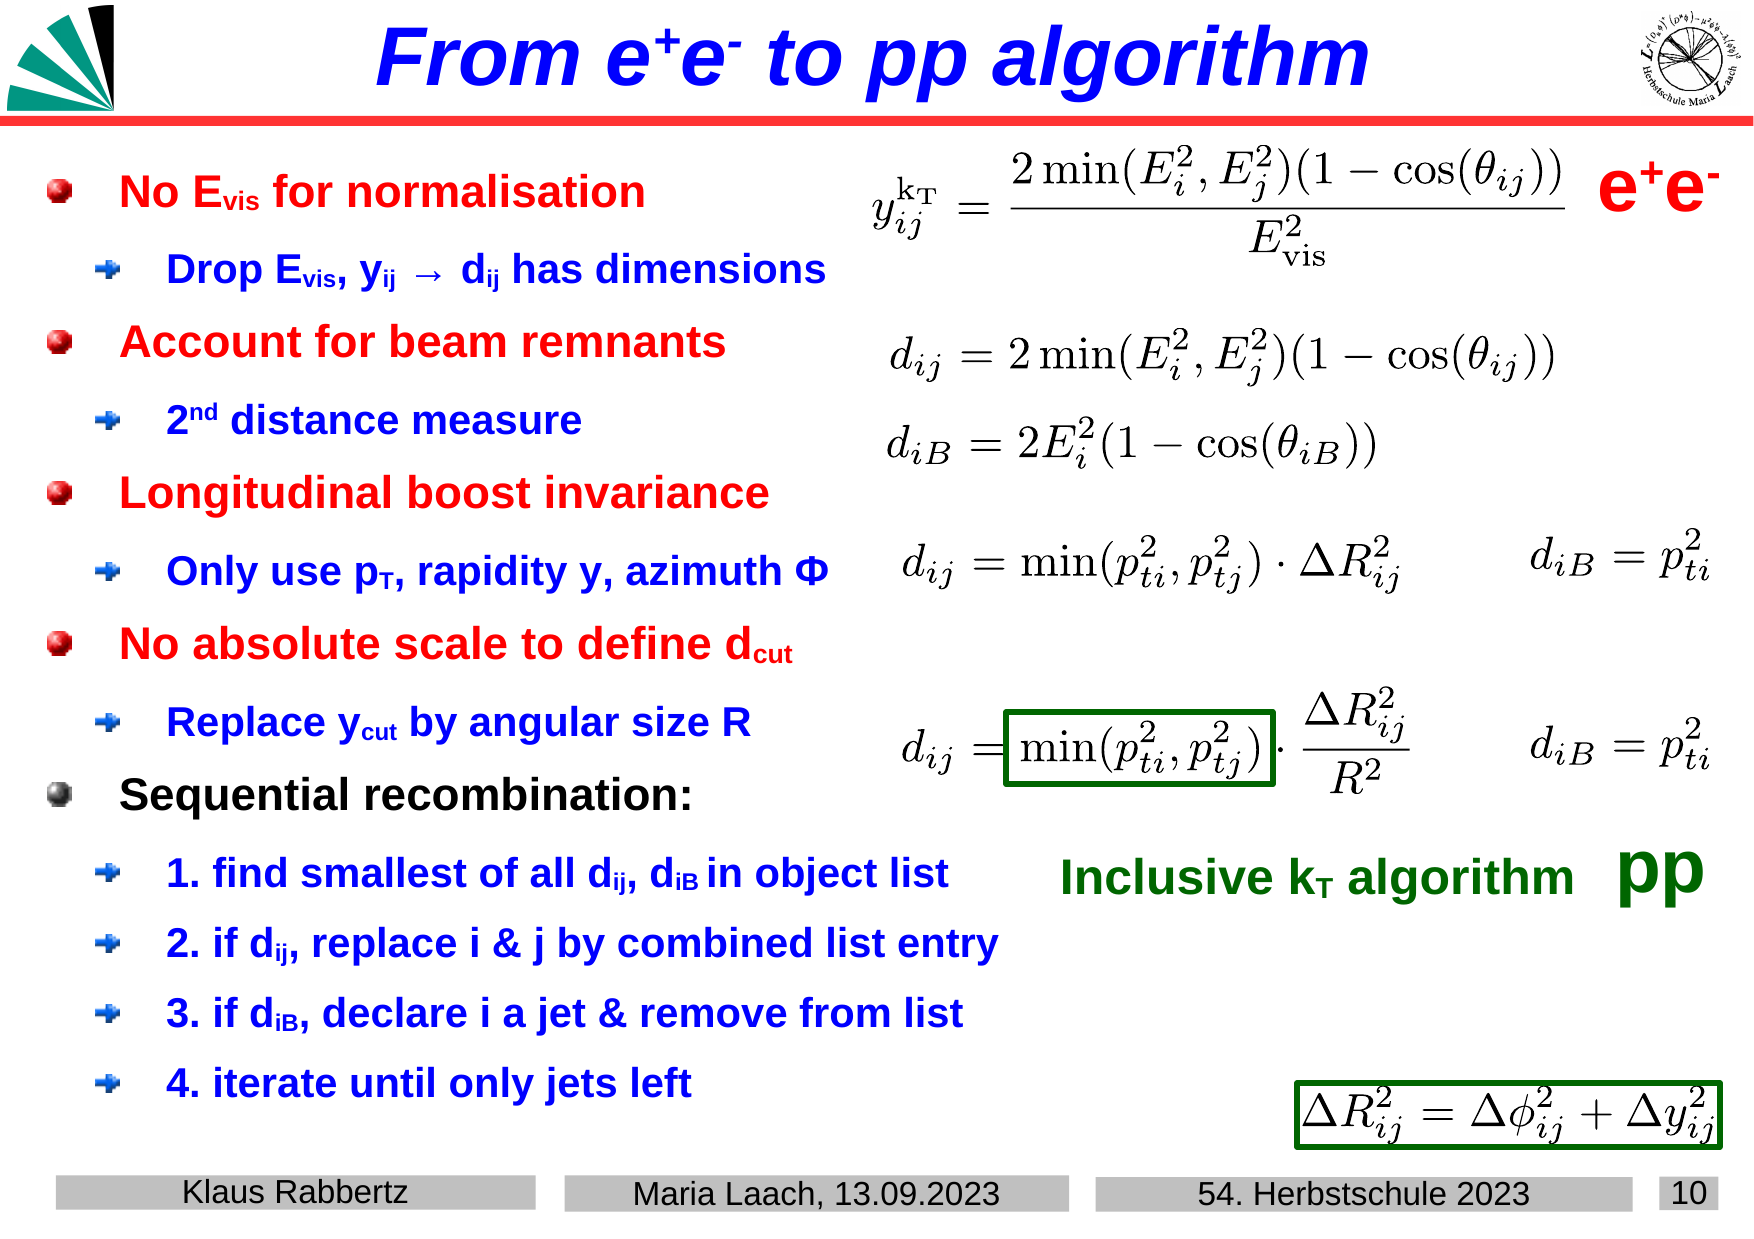

# From e+e- to pp algorithm
e+e-
No Evis for normalisation
Drop Evis, yij → dij has dimensions
Account for beam remnants
2nd distance measure
Longitudinal boost invariance
Only use pT, rapidity y, azimuth Φ
No absolute scale to define dcut
Replace ycut by angular size R
Sequential recombination:
1. find smallest of all dij, diB in object list
2. if dij, replace i & j by combined list entry
3. if diB, declare i a jet & remove from list
4. iterate until only jets left
pp
Inclusive kT algorithm